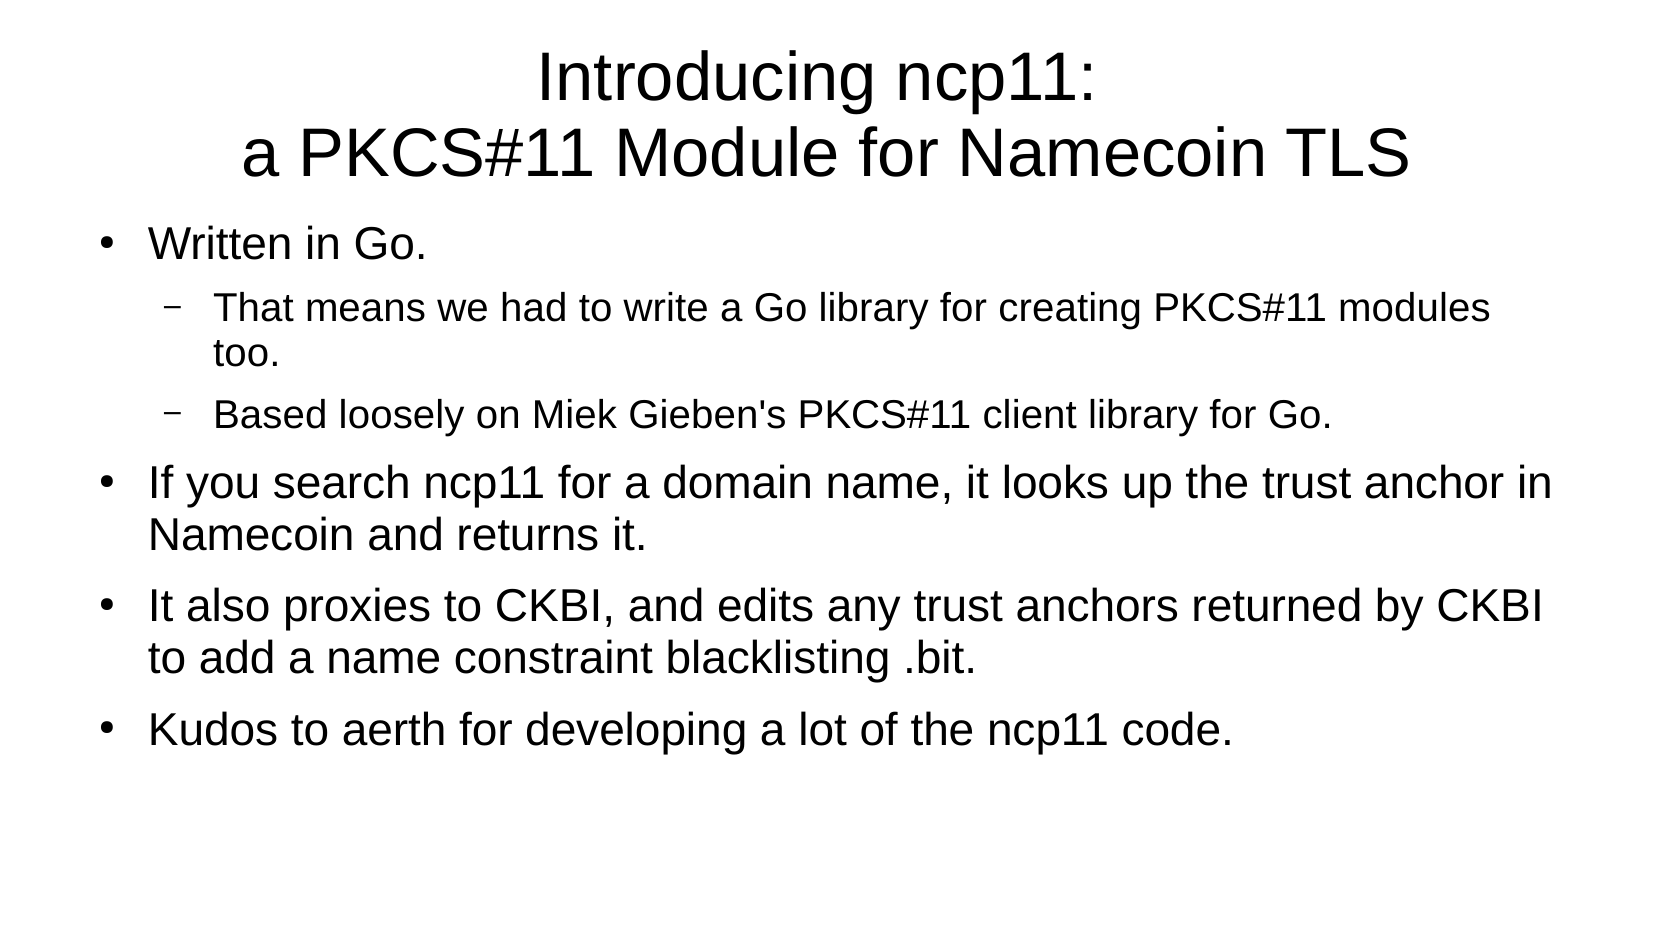

# Introducing ncp11: a PKCS#11 Module for Namecoin TLS
Written in Go.
That means we had to write a Go library for creating PKCS#11 modules too.
Based loosely on Miek Gieben's PKCS#11 client library for Go.
If you search ncp11 for a domain name, it looks up the trust anchor in Namecoin and returns it.
It also proxies to CKBI, and edits any trust anchors returned by CKBI to add a name constraint blacklisting .bit.
Kudos to aerth for developing a lot of the ncp11 code.